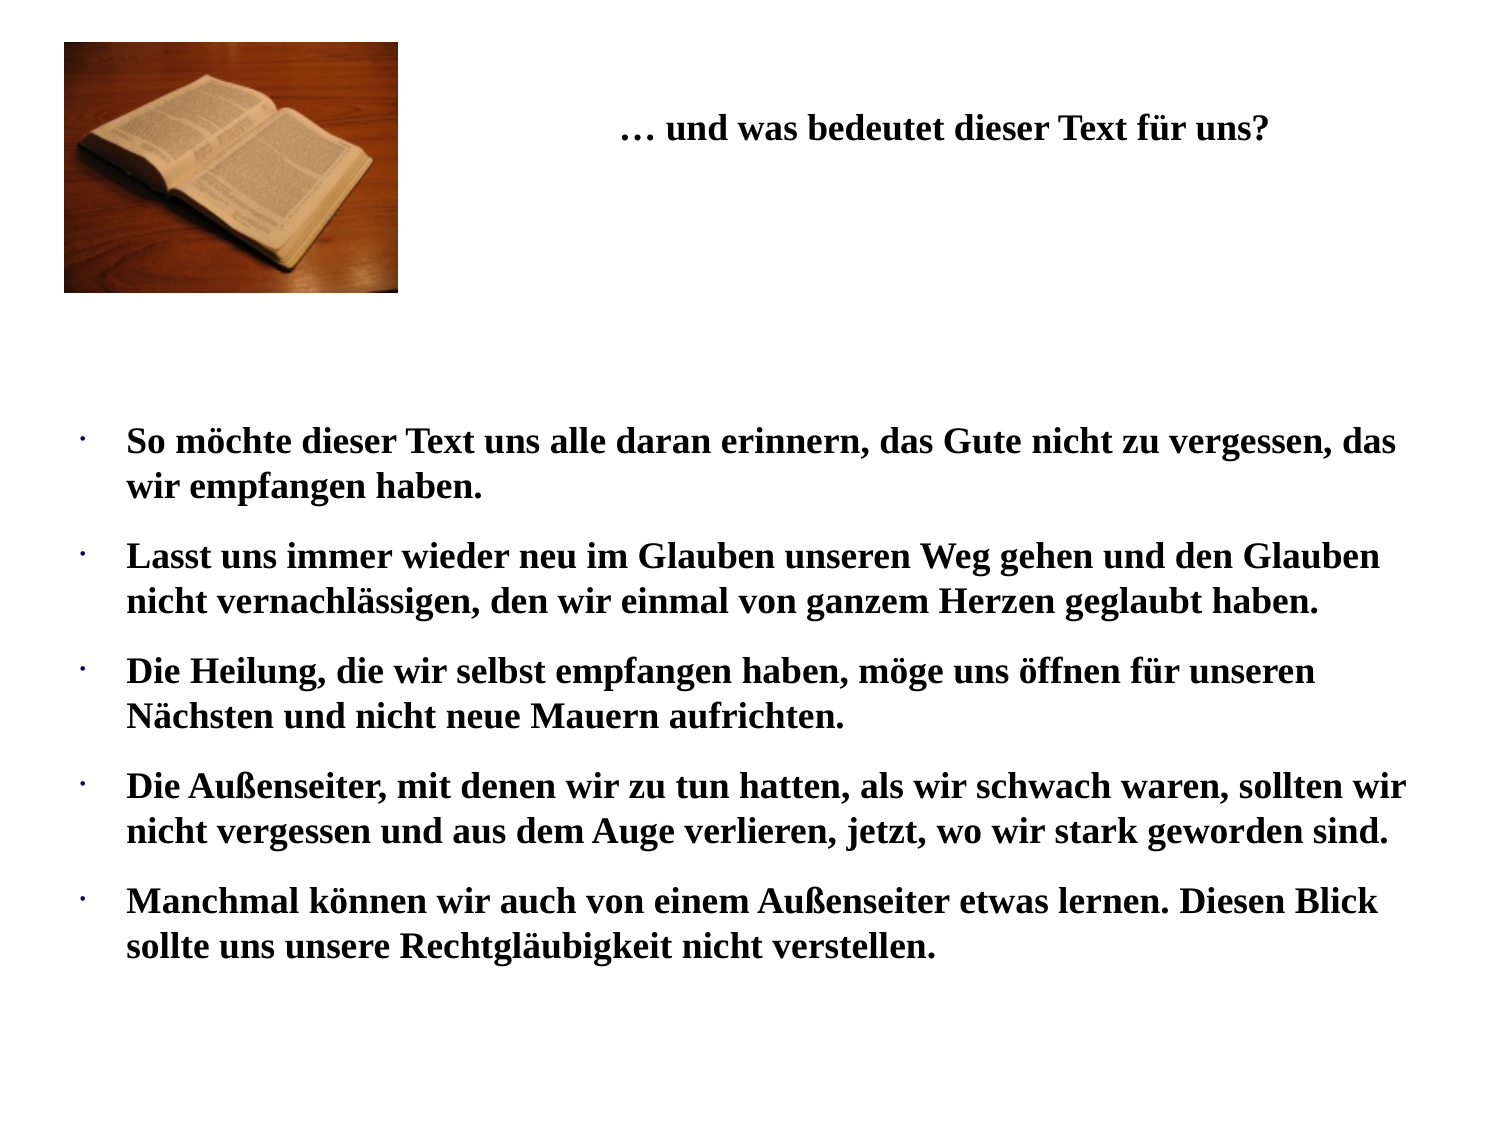

… und was bedeutet dieser Text für uns?
So möchte dieser Text uns alle daran erinnern, das Gute nicht zu vergessen, das wir empfangen haben.
Lasst uns immer wieder neu im Glauben unseren Weg gehen und den Glauben nicht vernachlässigen, den wir einmal von ganzem Herzen geglaubt haben.
Die Heilung, die wir selbst empfangen haben, möge uns öffnen für unseren Nächsten und nicht neue Mauern aufrichten.
Die Außenseiter, mit denen wir zu tun hatten, als wir schwach waren, sollten wir nicht vergessen und aus dem Auge verlieren, jetzt, wo wir stark geworden sind.
Manchmal können wir auch von einem Außenseiter etwas lernen. Diesen Blick sollte uns unsere Rechtgläubigkeit nicht verstellen.